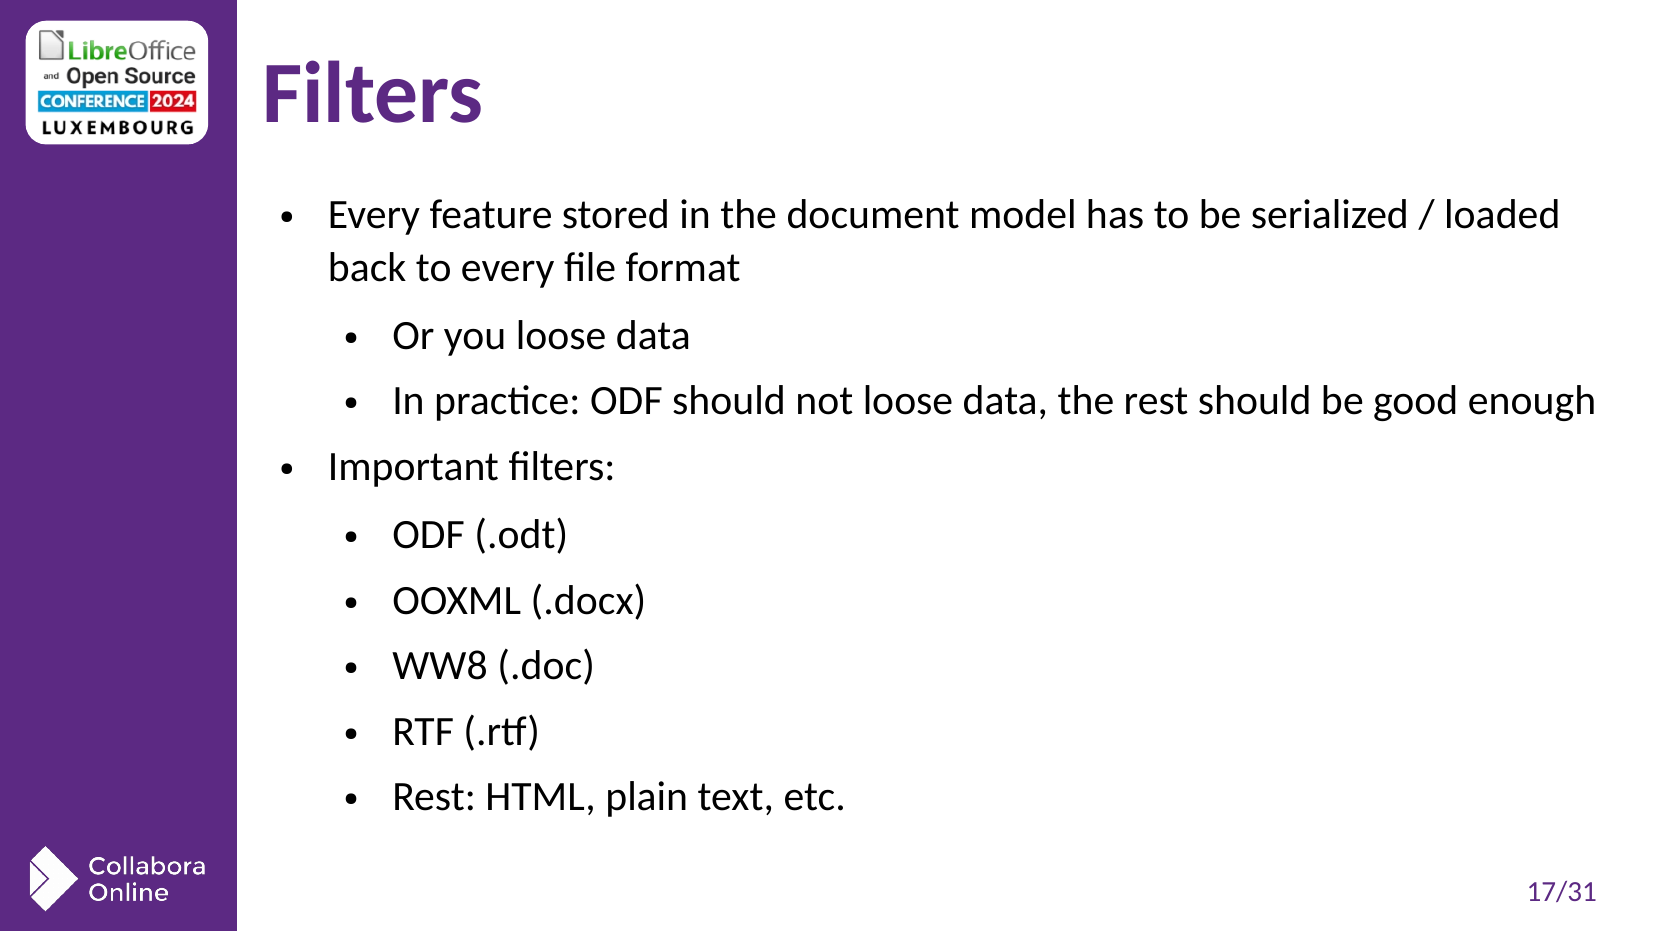

# Filters
Every feature stored in the document model has to be serialized / loaded back to every file format
Or you loose data
In practice: ODF should not loose data, the rest should be good enough
Important filters:
ODF (.odt)
OOXML (.docx)
WW8 (.doc)
RTF (.rtf)
Rest: HTML, plain text, etc.
17